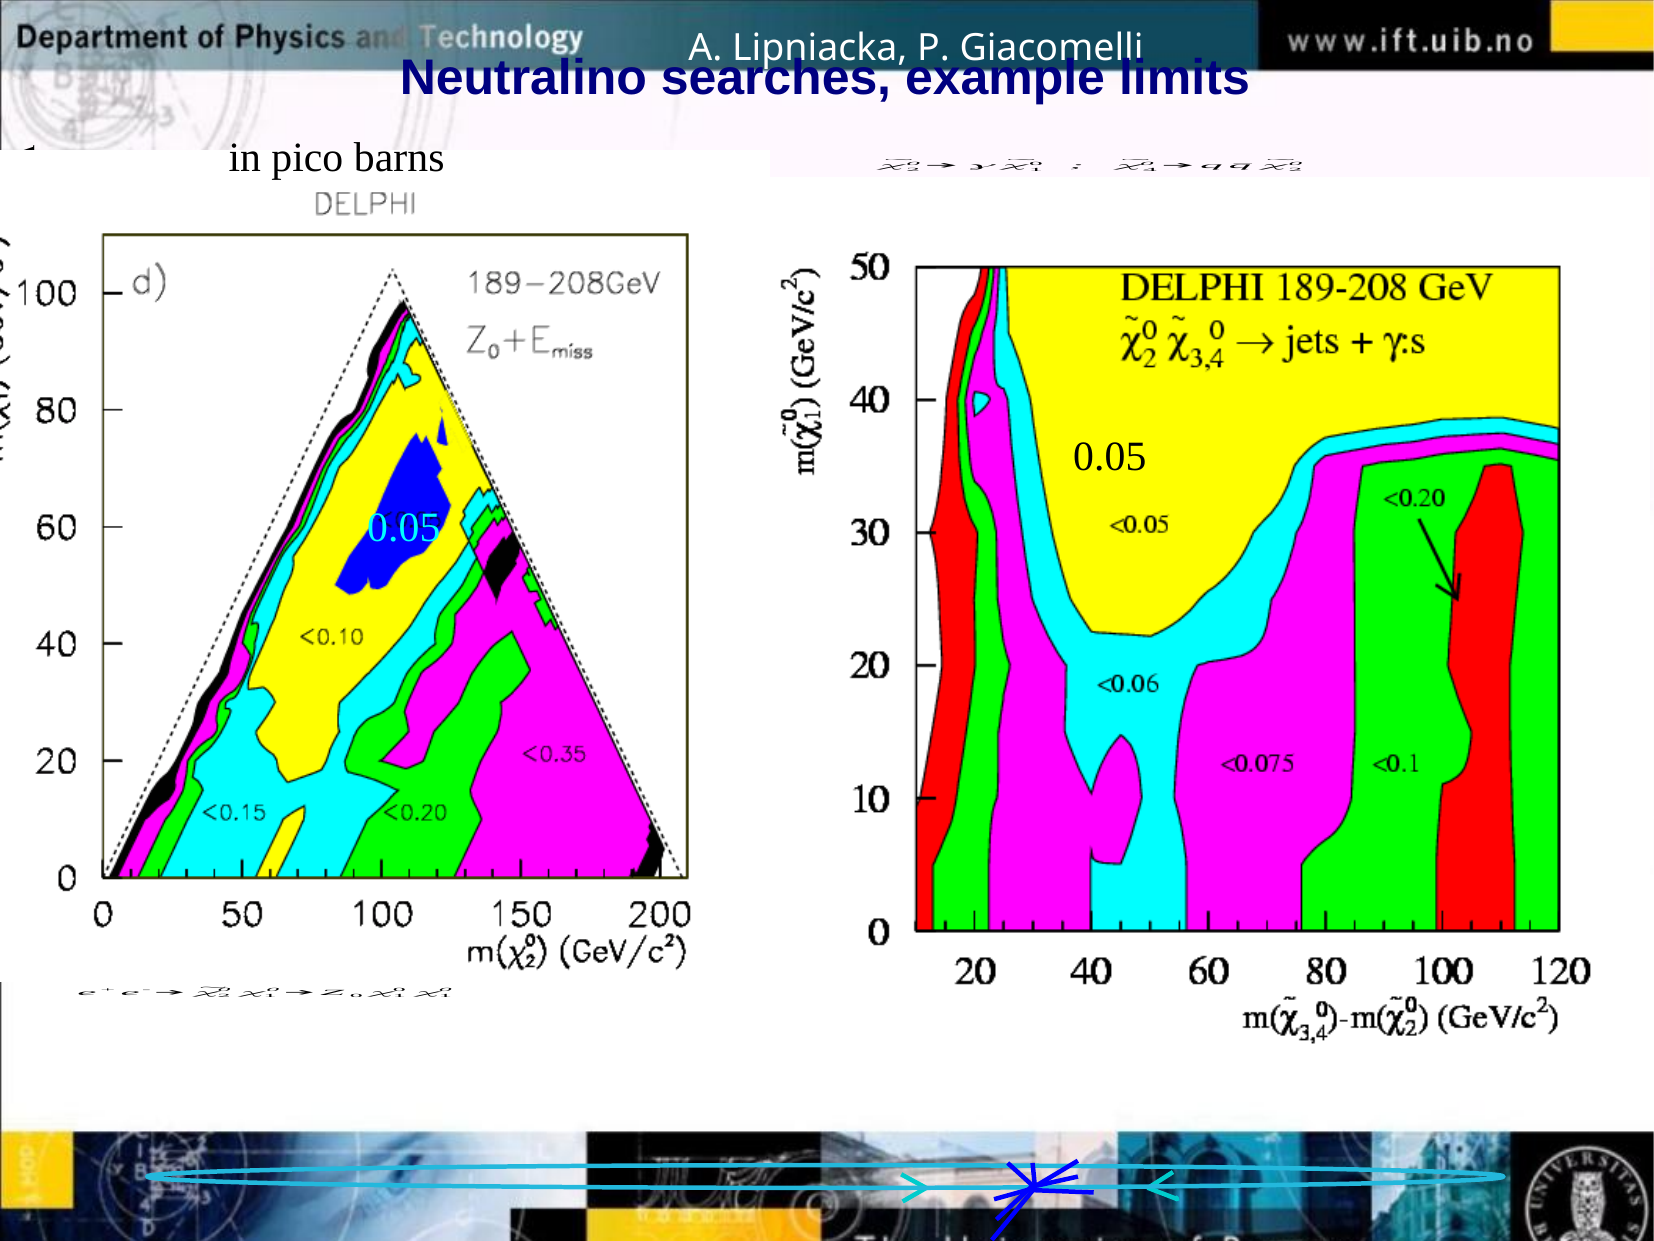

# Neutralino searches, example limits
in pico barns
0.05
0.05